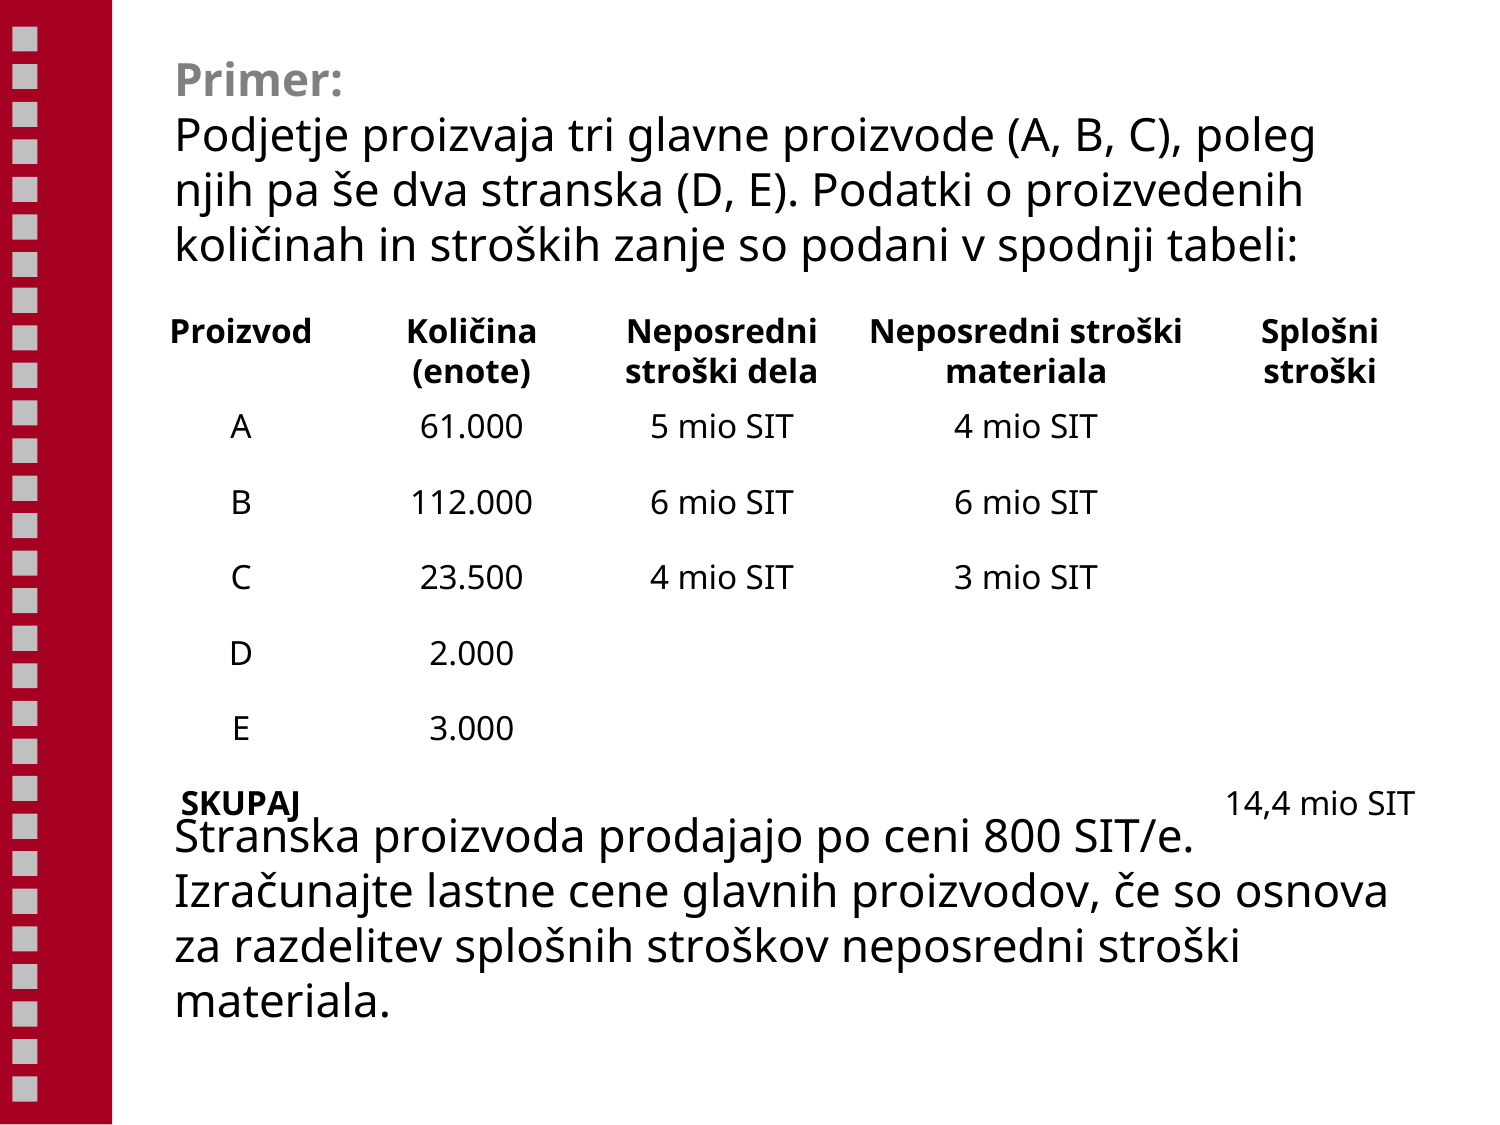

Primer:
Podjetje proizvaja tri glavne proizvode (A, B, C), poleg njih pa še dva stranska (D, E). Podatki o proizvedenih količinah in stroških zanje so podani v spodnji tabeli:
| Proizvod | Količina (enote) | Neposredni stroški dela | Neposredni stroški materiala | Splošni stroški |
| --- | --- | --- | --- | --- |
| A | 61.000 | 5 mio SIT | 4 mio SIT | |
| B | 112.000 | 6 mio SIT | 6 mio SIT | |
| C | 23.500 | 4 mio SIT | 3 mio SIT | |
| D | 2.000 | | | |
| E | 3.000 | | | |
| SKUPAJ | | | | 14,4 mio SIT |
Stranska proizvoda prodajajo po ceni 800 SIT/e. Izračunajte lastne cene glavnih proizvodov, če so osnova za razdelitev splošnih stroškov neposredni stroški materiala.